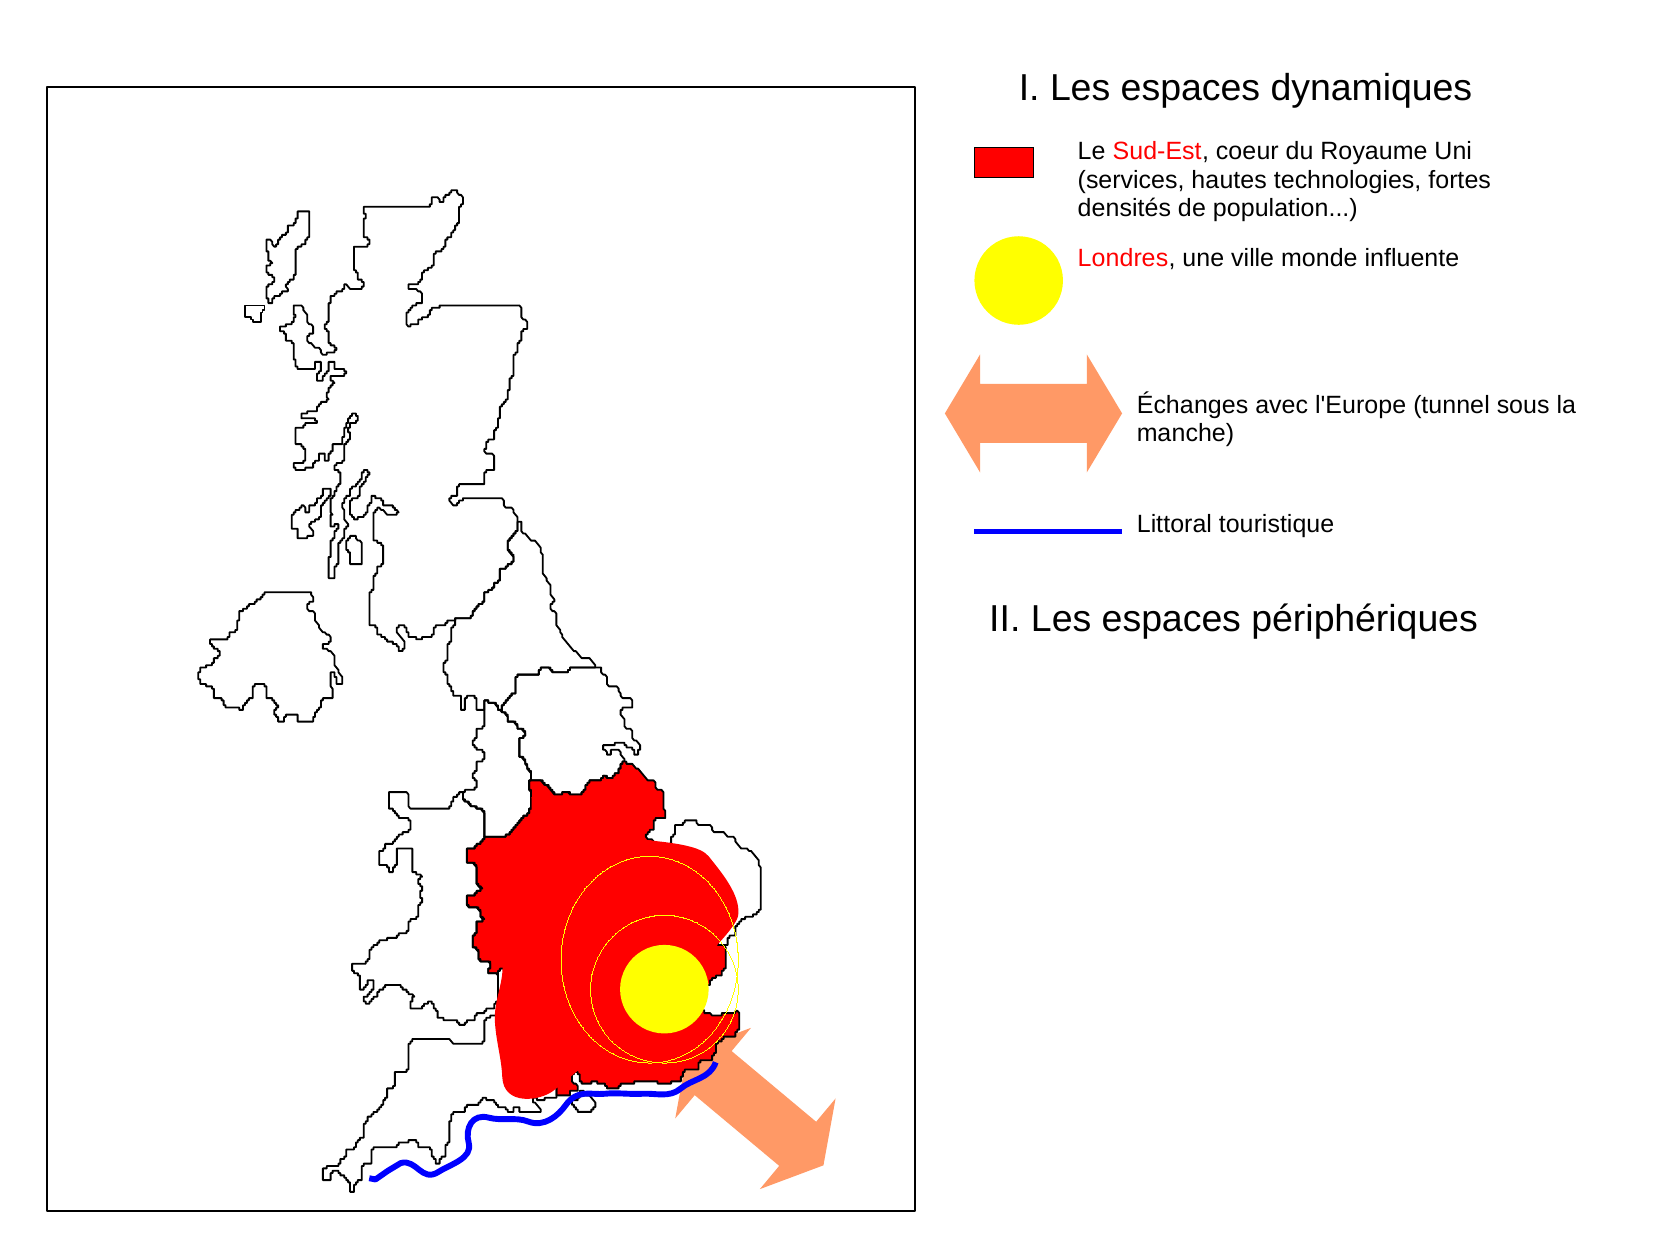

I. Les espaces dynamiques
Le Sud-Est, coeur du Royaume Uni (services, hautes technologies, fortes densités de population...)
Londres, une ville monde influente
Échanges avec l'Europe (tunnel sous la manche)
Littoral touristique
II. Les espaces périphériques